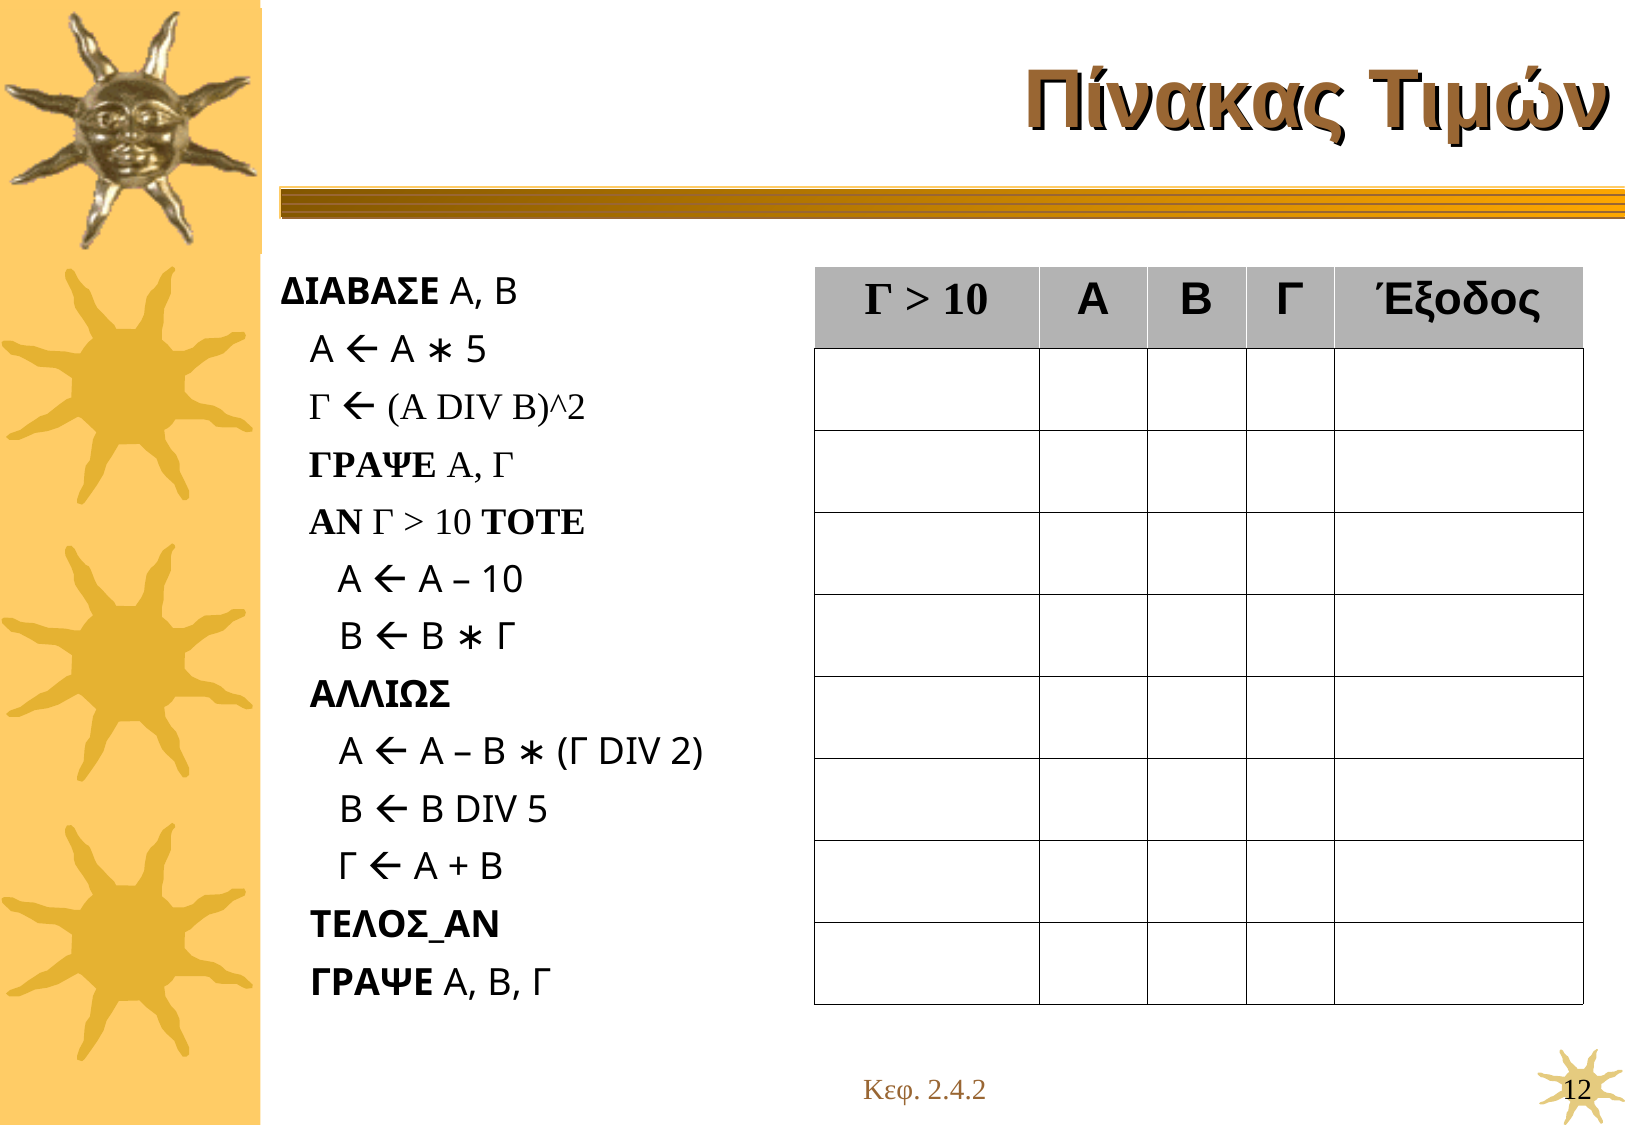

Πίνακας Τιμών
ΔΙΑΒΑΣΕ Α, Β
 Α  Α ∗ 5
 Γ  (Α DIV Β)^2
 ΓΡΑΨΕ Α, Γ
 ΑΝ Γ > 10 ΤΟΤΕ
 Α  Α – 10
 Β  Β ∗ Γ
 ΑΛΛΙΩΣ
 Α  Α – Β ∗ (Γ DIV 2)
 Β  Β DIV 5
 Γ  Α + Β
 ΤΕΛΟΣ_ΑΝ
 ΓΡΑΨΕ Α, Β, Γ
| Γ > 10 | Α | Β | Γ | Έξοδος |
| --- | --- | --- | --- | --- |
| | 10 | 15 | | |
| | 50 | | | |
| | | | 9 | |
| | | | | 50 9 |
| ΨΕΥΔΗΣ | -10 | | | |
| | | 3 | | |
| | | | -7 | |
| | | | | -10 3 -7 |
Κεφ. 2.4.2
12